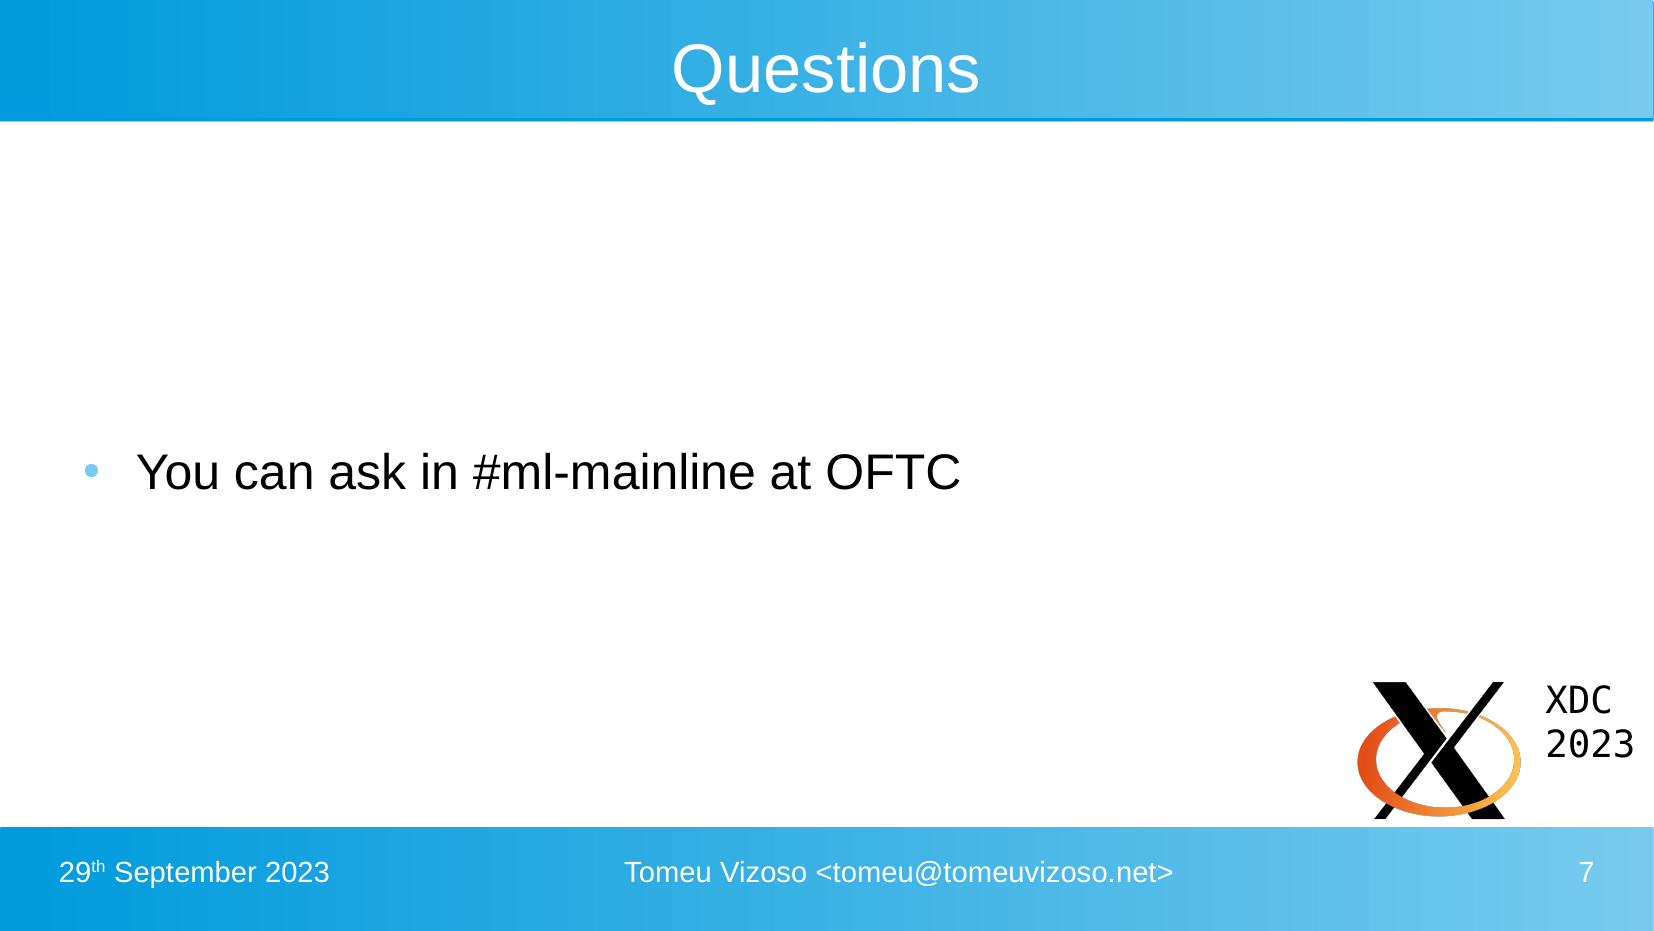

# Questions
You can ask in #ml-mainline at OFTC
7